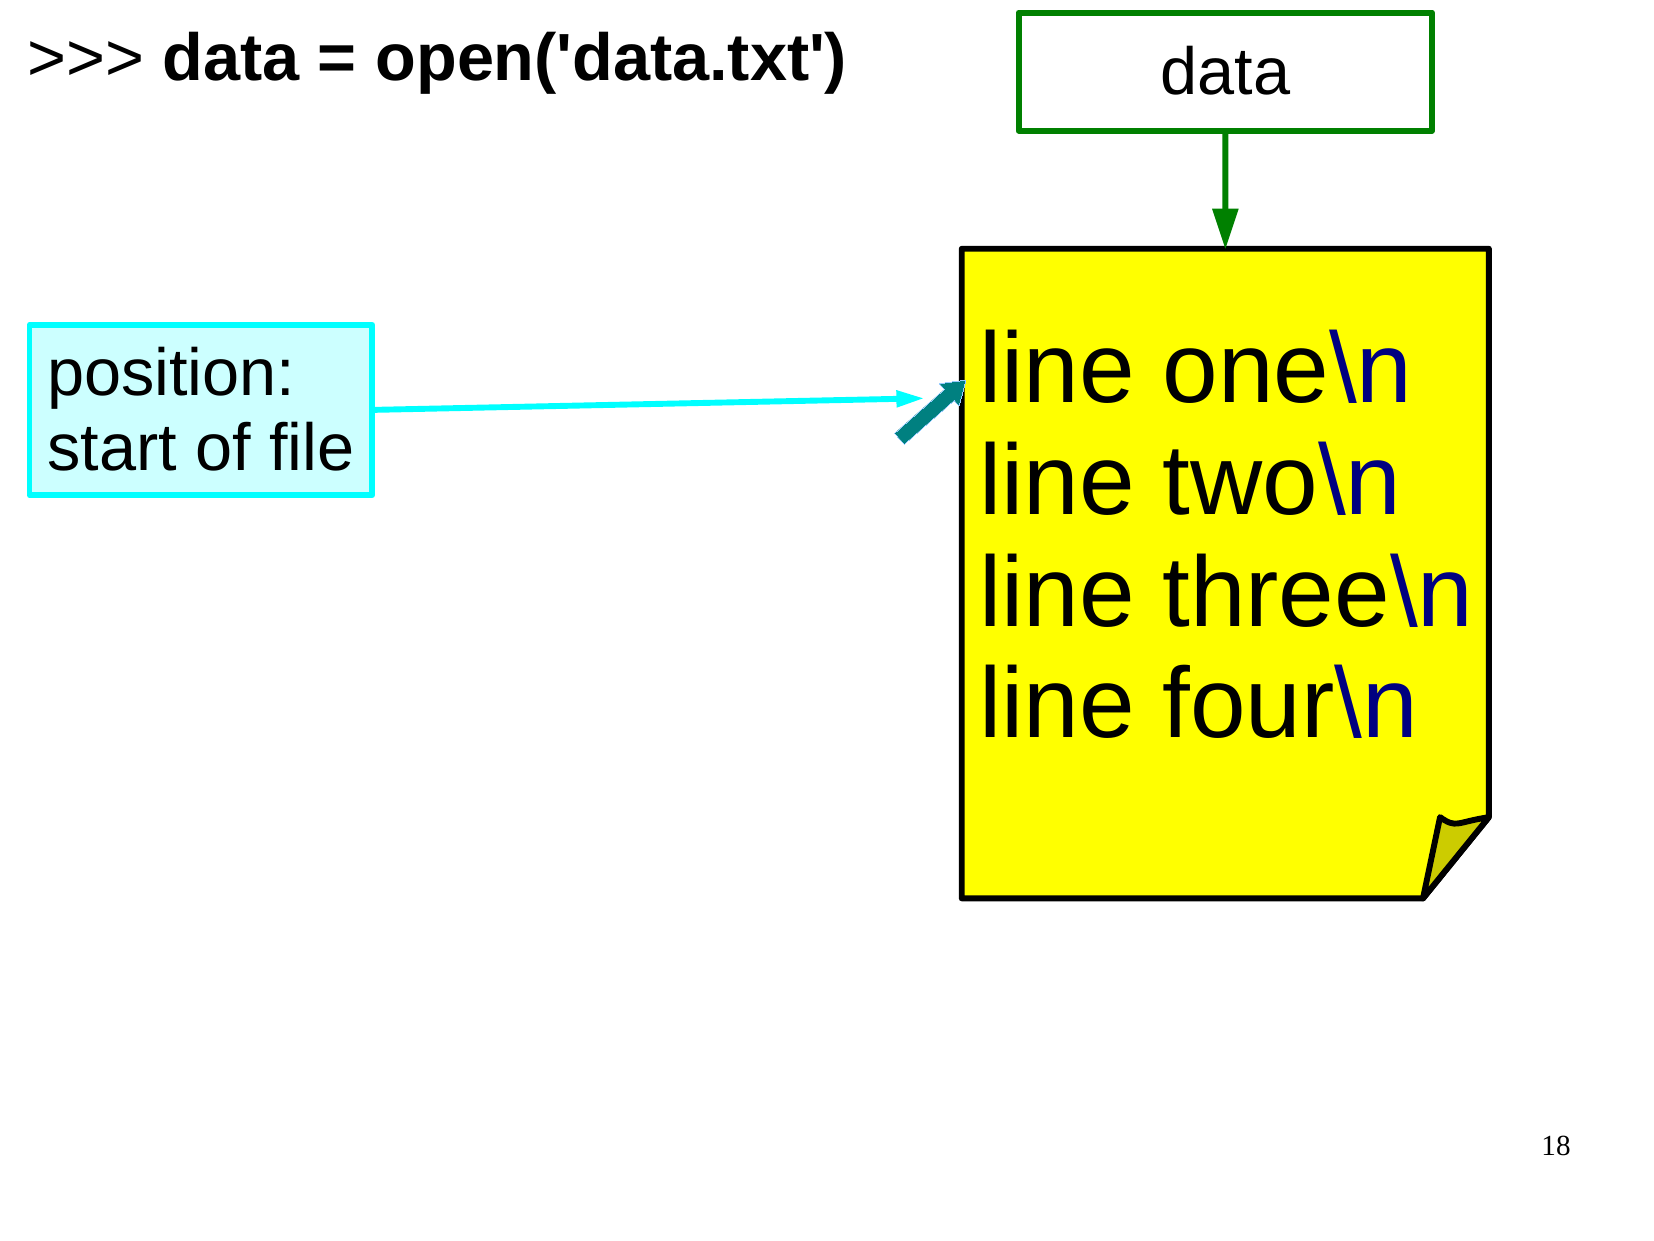

>>> data = open('data.txt')
data
line one\n
line two\n
line three\n
line four\n
position:
start of file
18